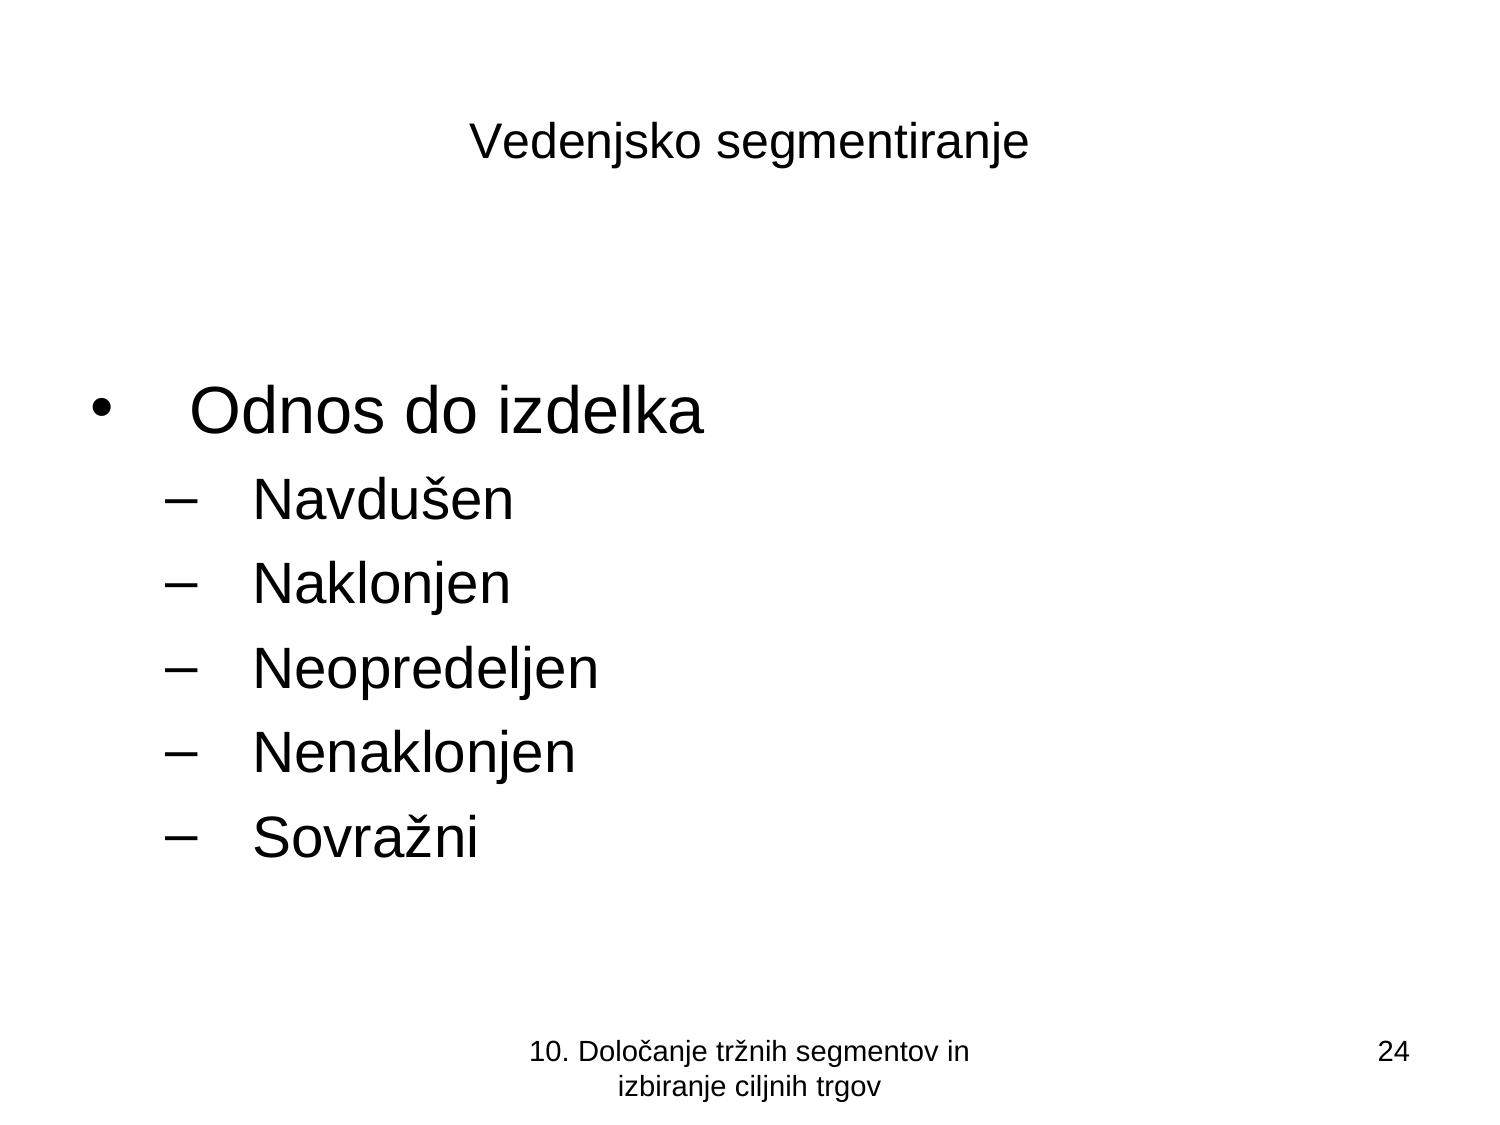

# Vedenjsko segmentiranje
Odnos do izdelka
Navdušen
Naklonjen
Neopredeljen
Nenaklonjen
Sovražni
10. Določanje tržnih segmentov in izbiranje ciljnih trgov